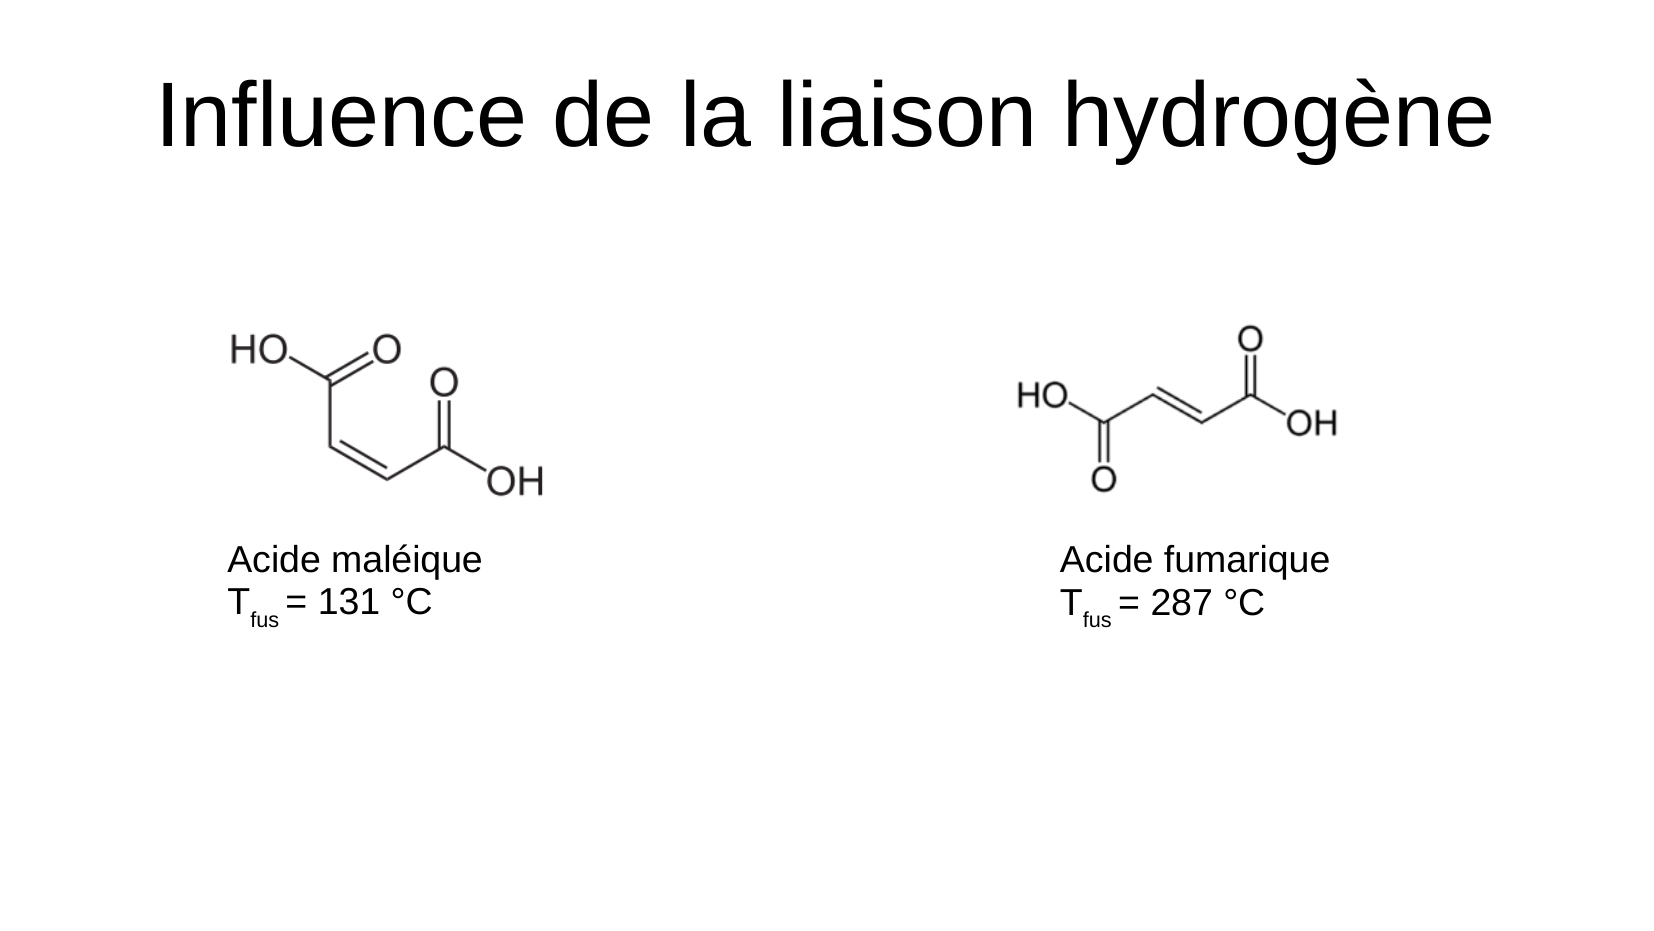

# Influence de la liaison hydrogène
Acide maléique
Tfus = 131 °C
Acide fumarique
Tfus = 287 °C